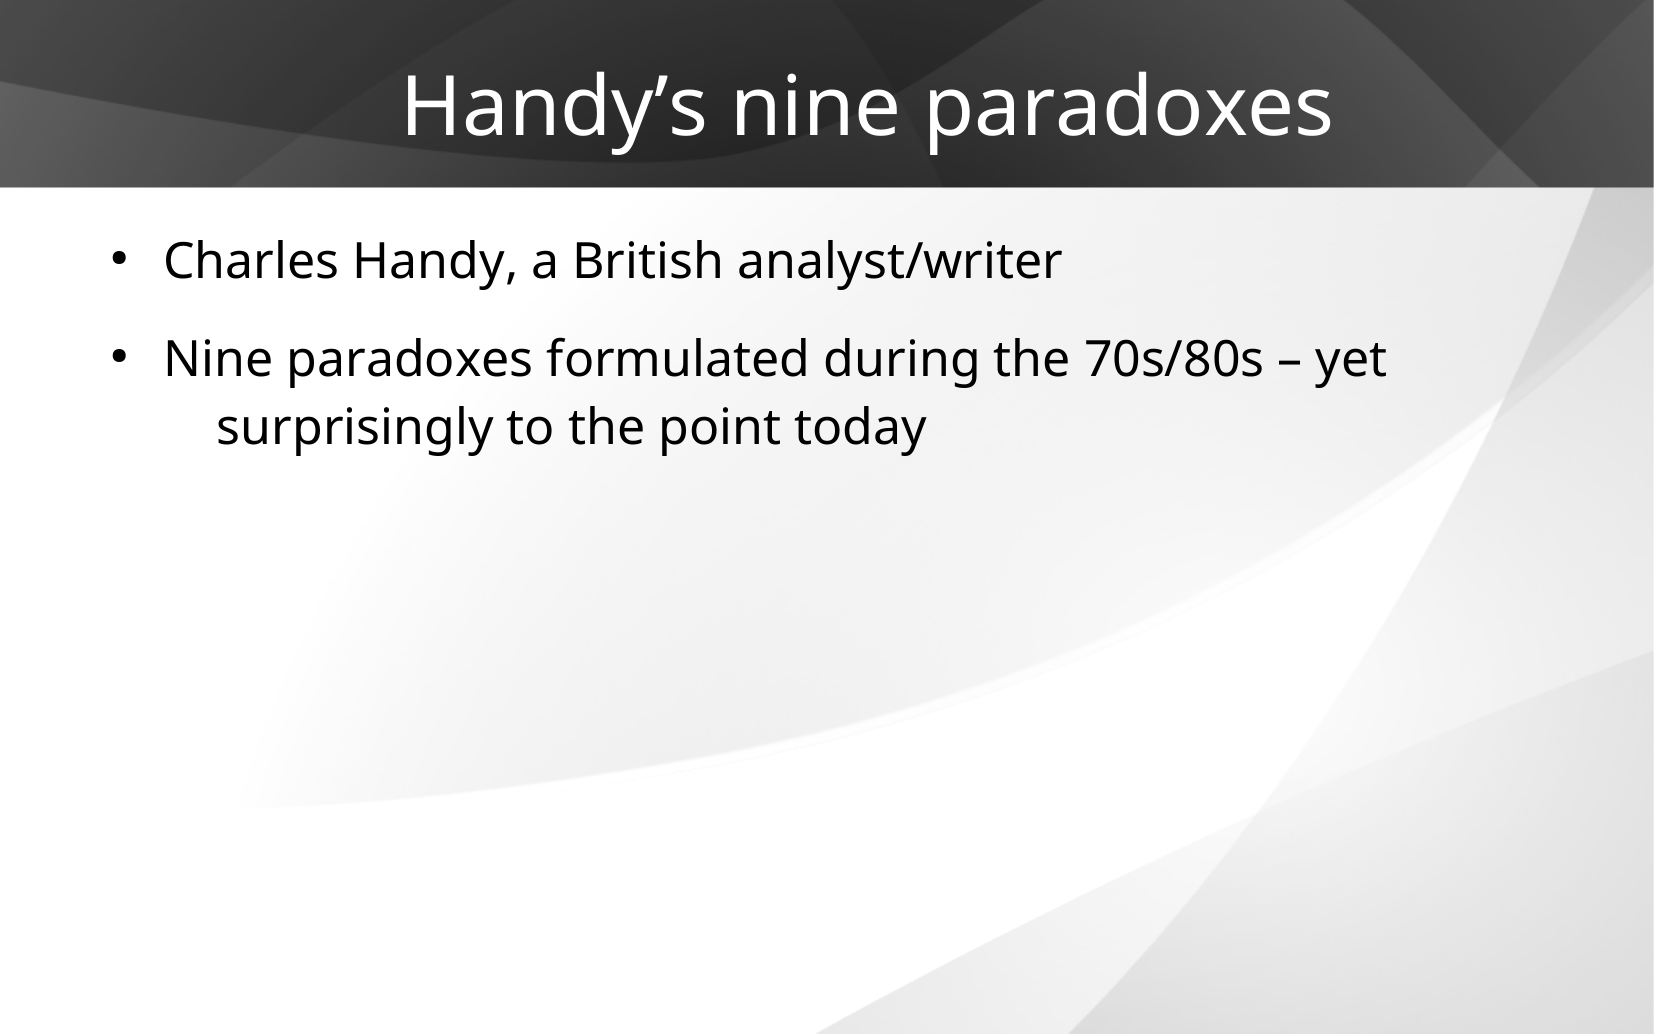

# Handy’s nine paradoxes
Charles Handy, a British analyst/writer
Nine paradoxes formulated during the 70s/80s – yet surprisingly to the point today